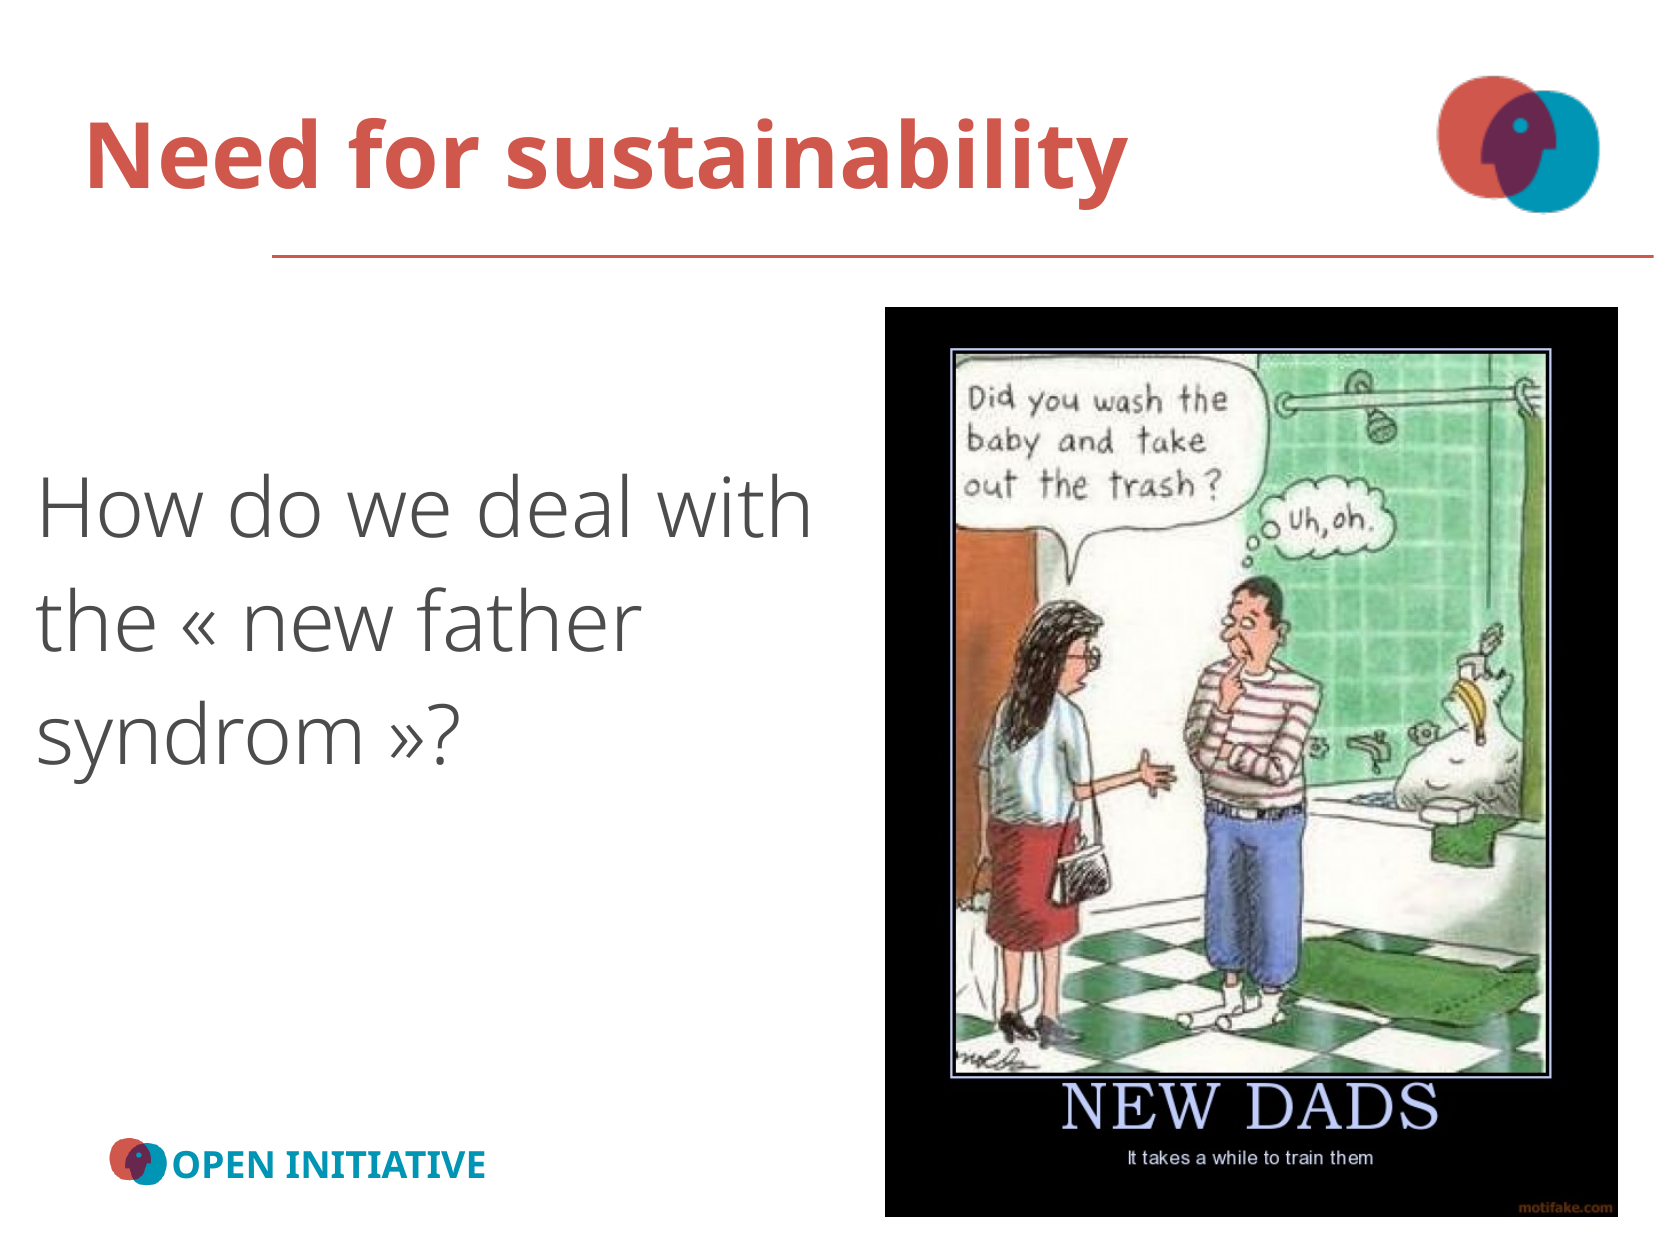

# Need for sustainability
How do we deal with the « new father syndrom »?